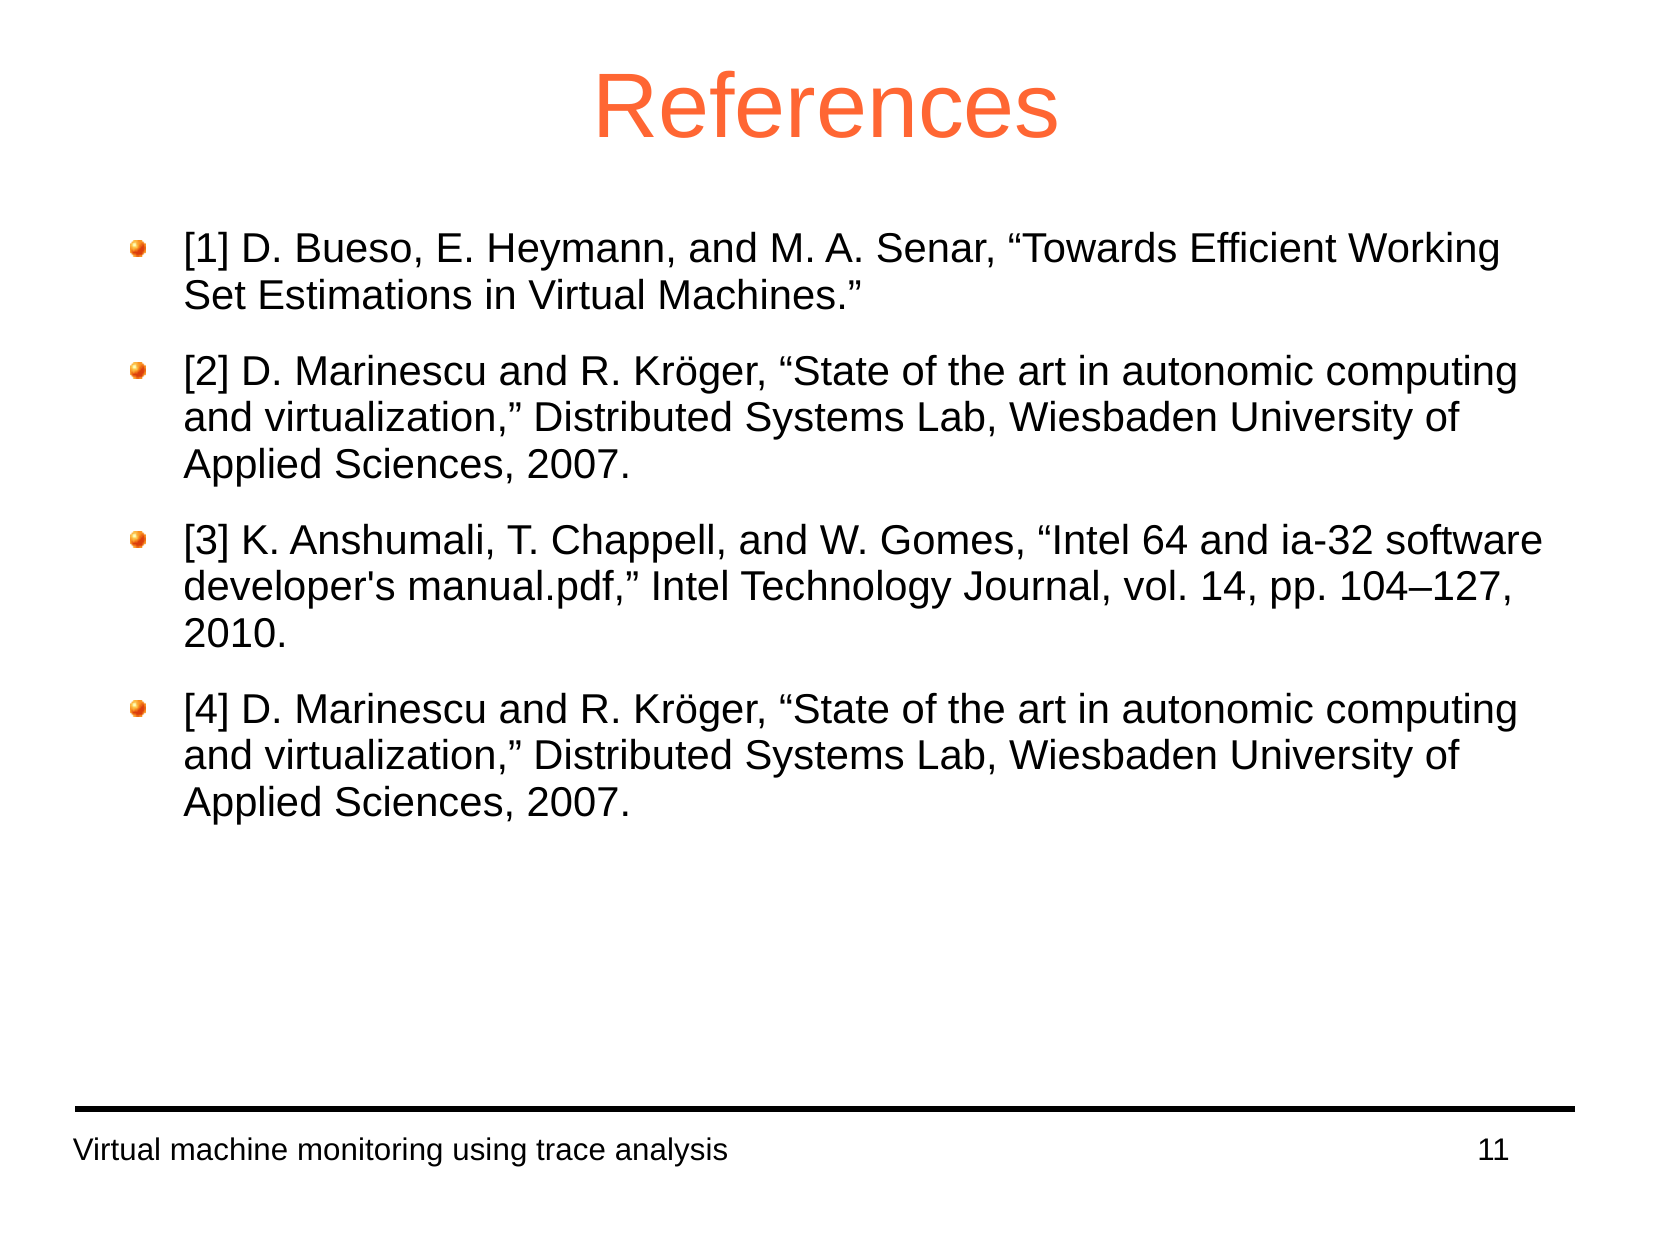

# References
[1] D. Bueso, E. Heymann, and M. A. Senar, “Towards Efficient Working Set Estimations in Virtual Machines.”
[2] D. Marinescu and R. Kröger, “State of the art in autonomic computing and virtualization,” Distributed Systems Lab, Wiesbaden University of Applied Sciences, 2007.
[3] K. Anshumali, T. Chappell, and W. Gomes, “Intel 64 and ia-32 software developer's manual.pdf,” Intel Technology Journal, vol. 14, pp. 104–127, 2010.
[4] D. Marinescu and R. Kröger, “State of the art in autonomic computing and virtualization,” Distributed Systems Lab, Wiesbaden University of Applied Sciences, 2007.